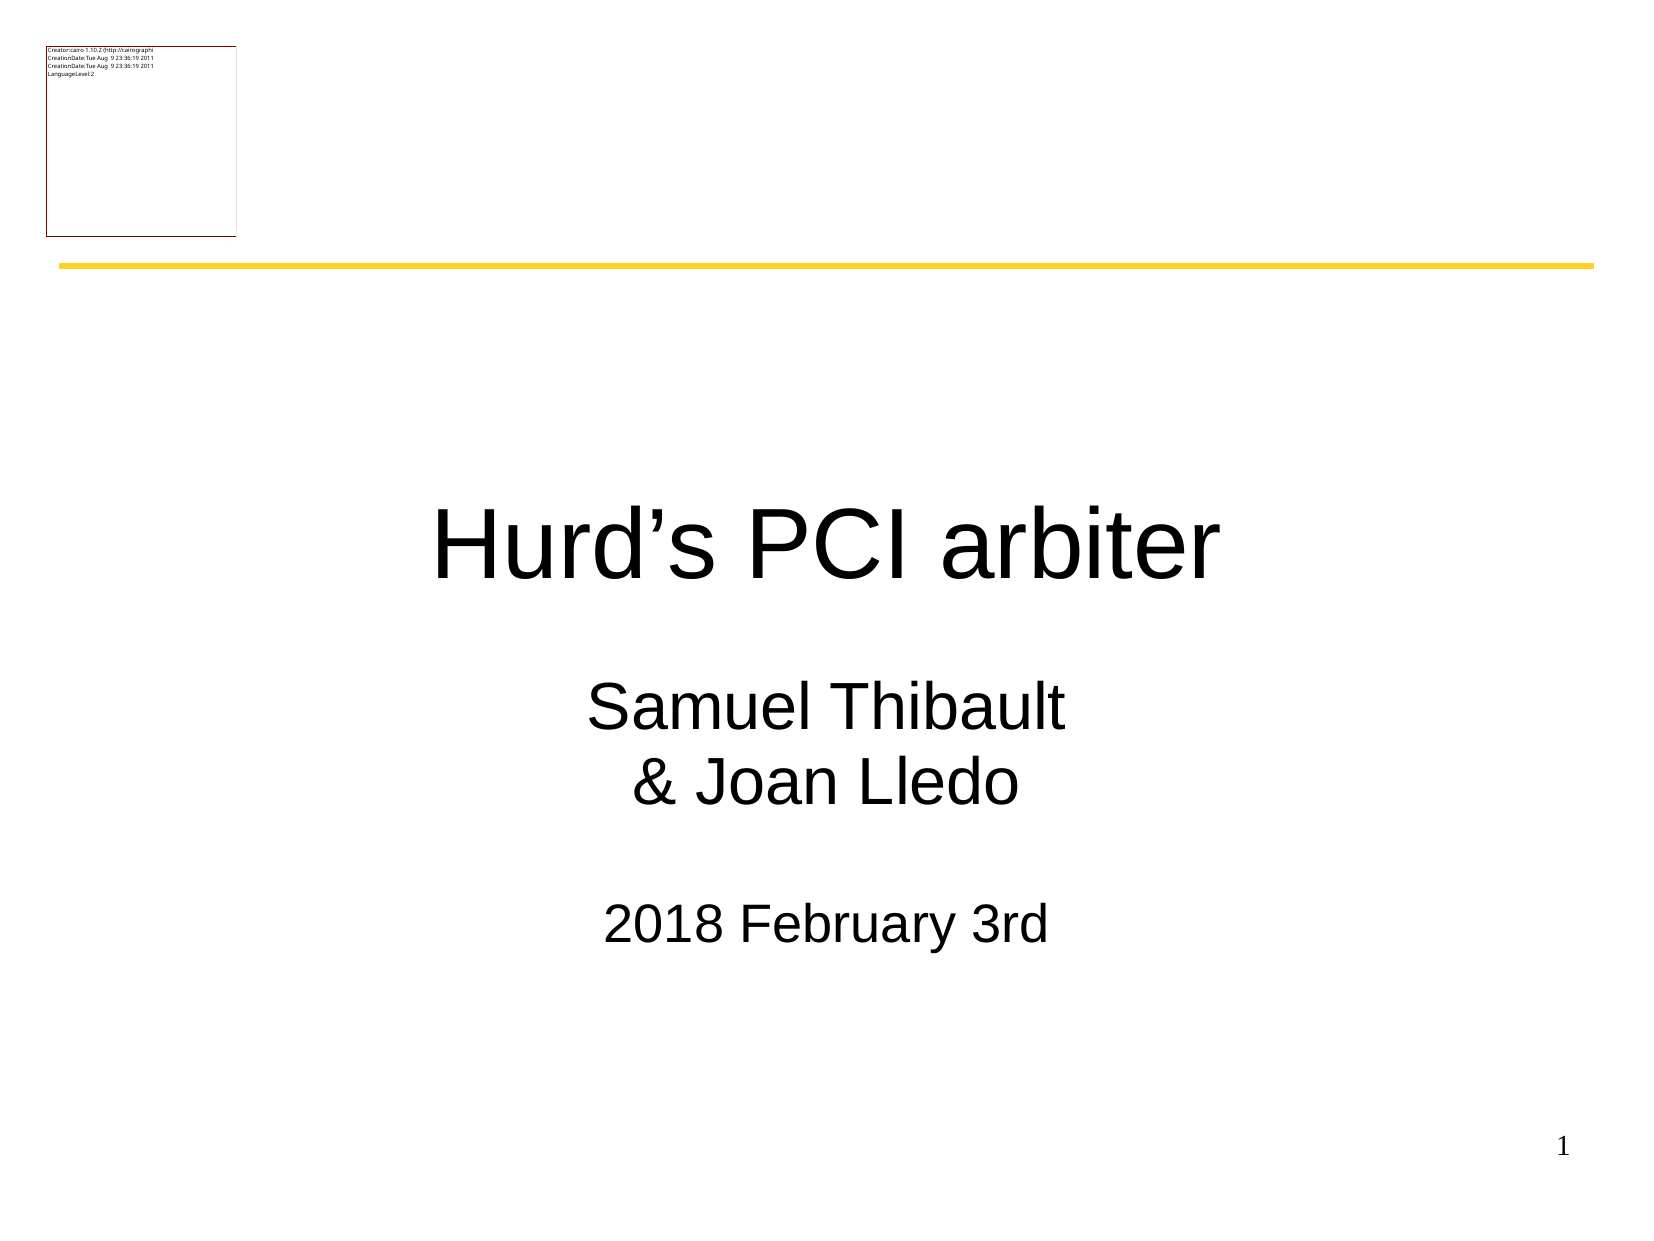

# Hurd’s PCI arbiter
Samuel Thibault
& Joan Lledo
2018 February 3rd
1